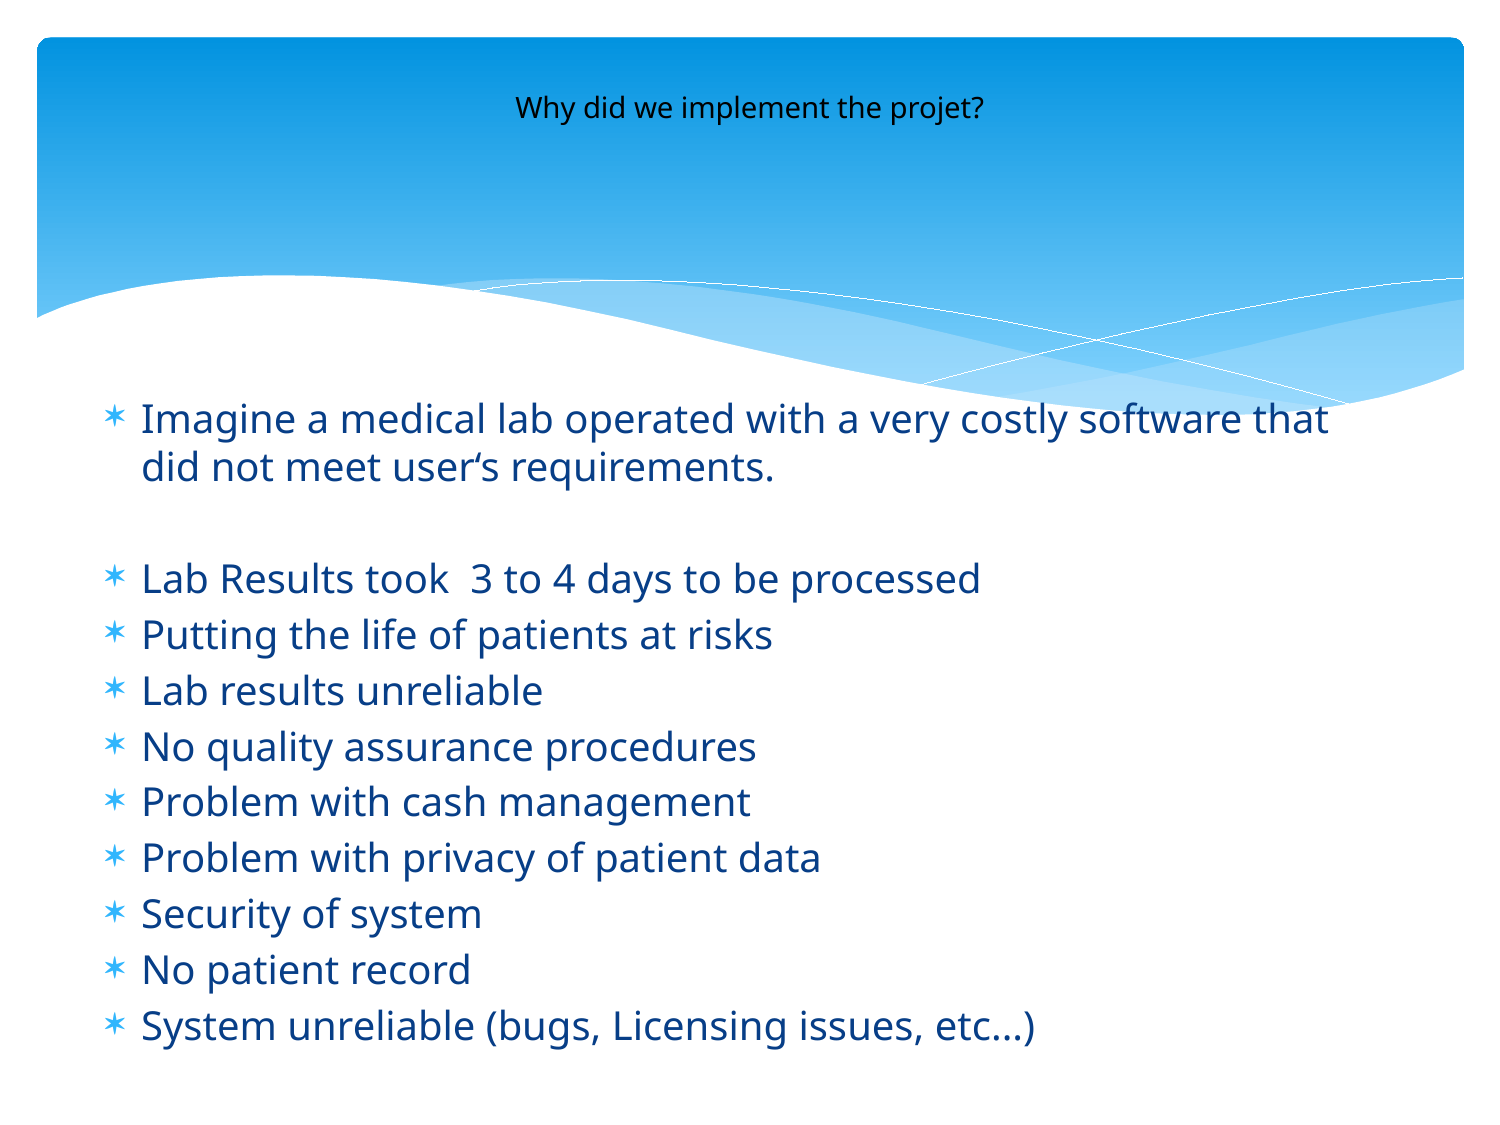

Why did we implement the projet?
# Imagine a medical lab operated with a very costly software that did not meet user‘s requirements.
Lab Results took  3 to 4 days to be processed
Putting the life of patients at risks
Lab results unreliable
No quality assurance procedures
Problem with cash management
Problem with privacy of patient data
Security of system
No patient record
System unreliable (bugs, Licensing issues, etc...)